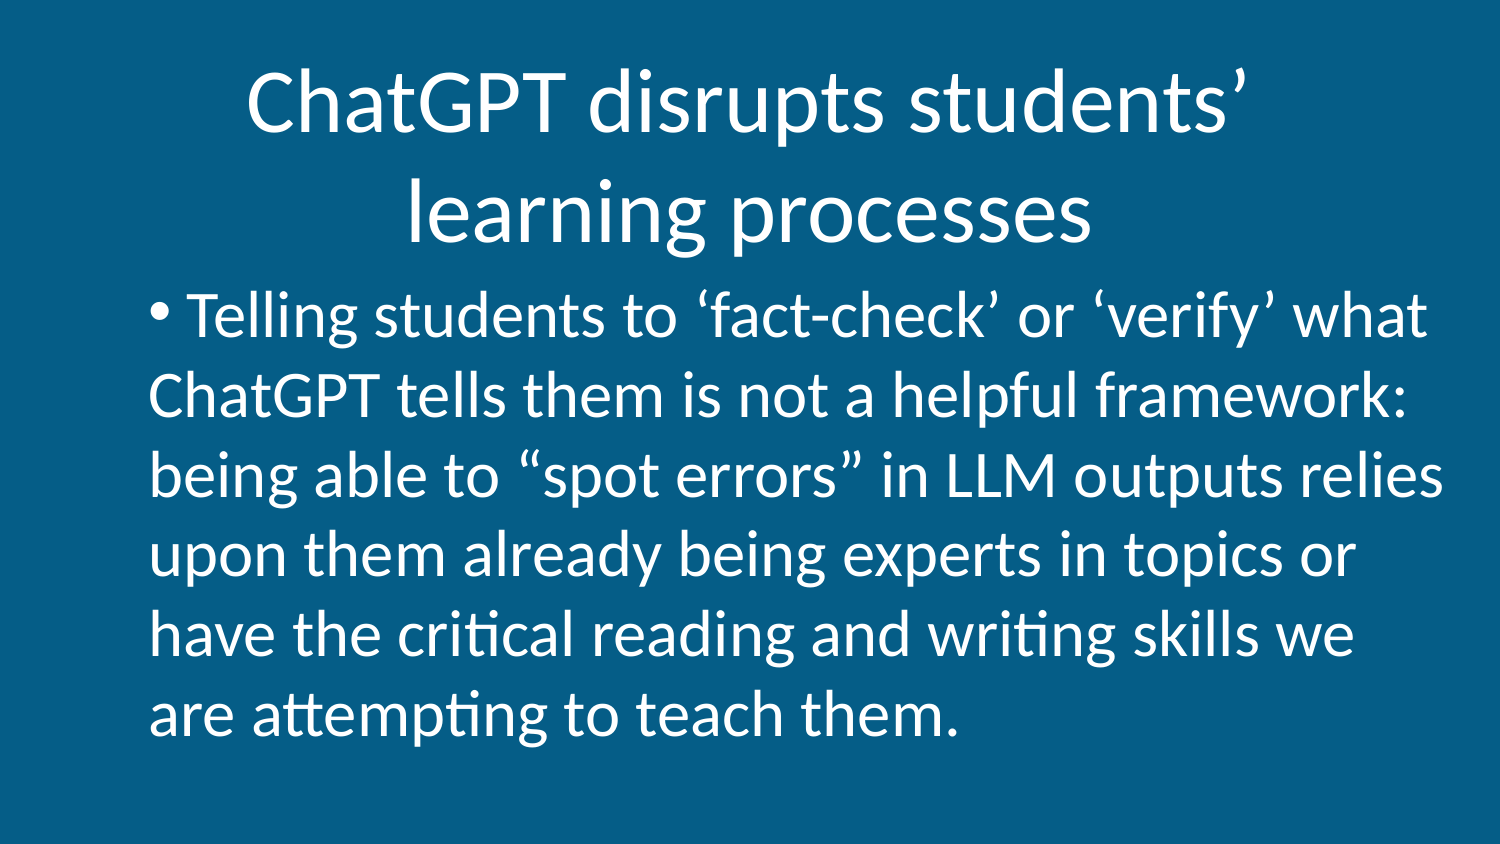

# ChatGPT disrupts students’ learning processes
 Telling students to ‘fact-check’ or ‘verify’ what ChatGPT tells them is not a helpful framework: being able to “spot errors” in LLM outputs relies upon them already being experts in topics or have the critical reading and writing skills we are attempting to teach them.